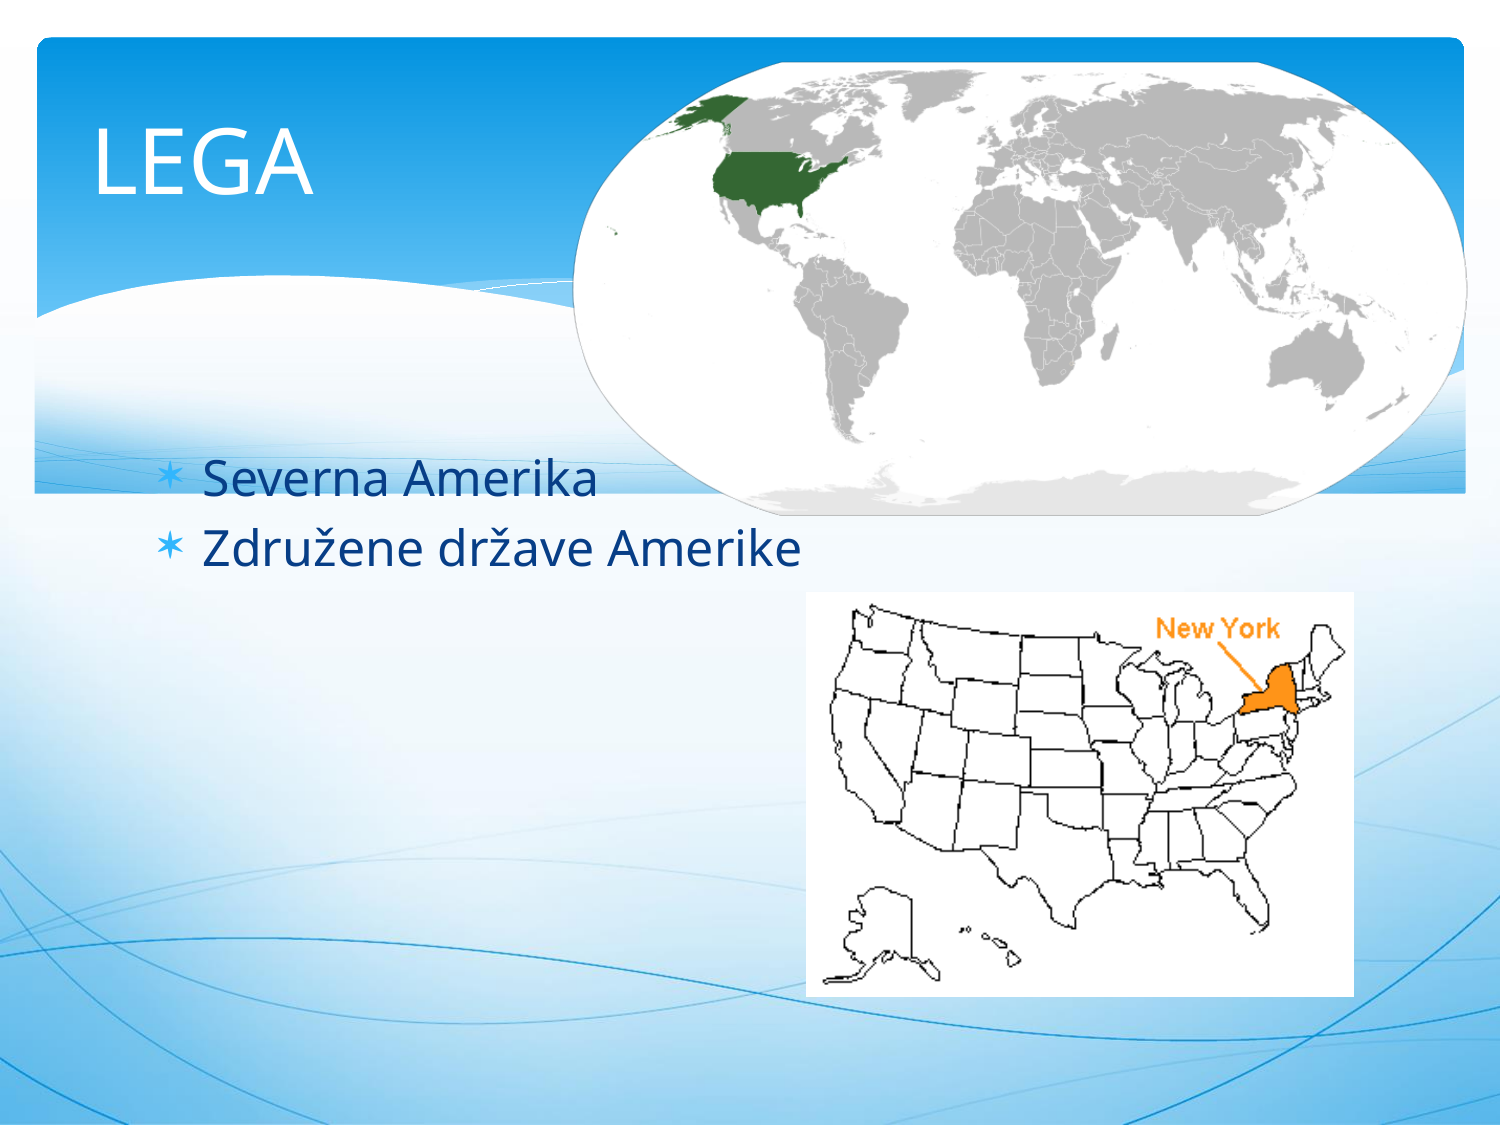

LEGA
# Severna Amerika
Združene države Amerike